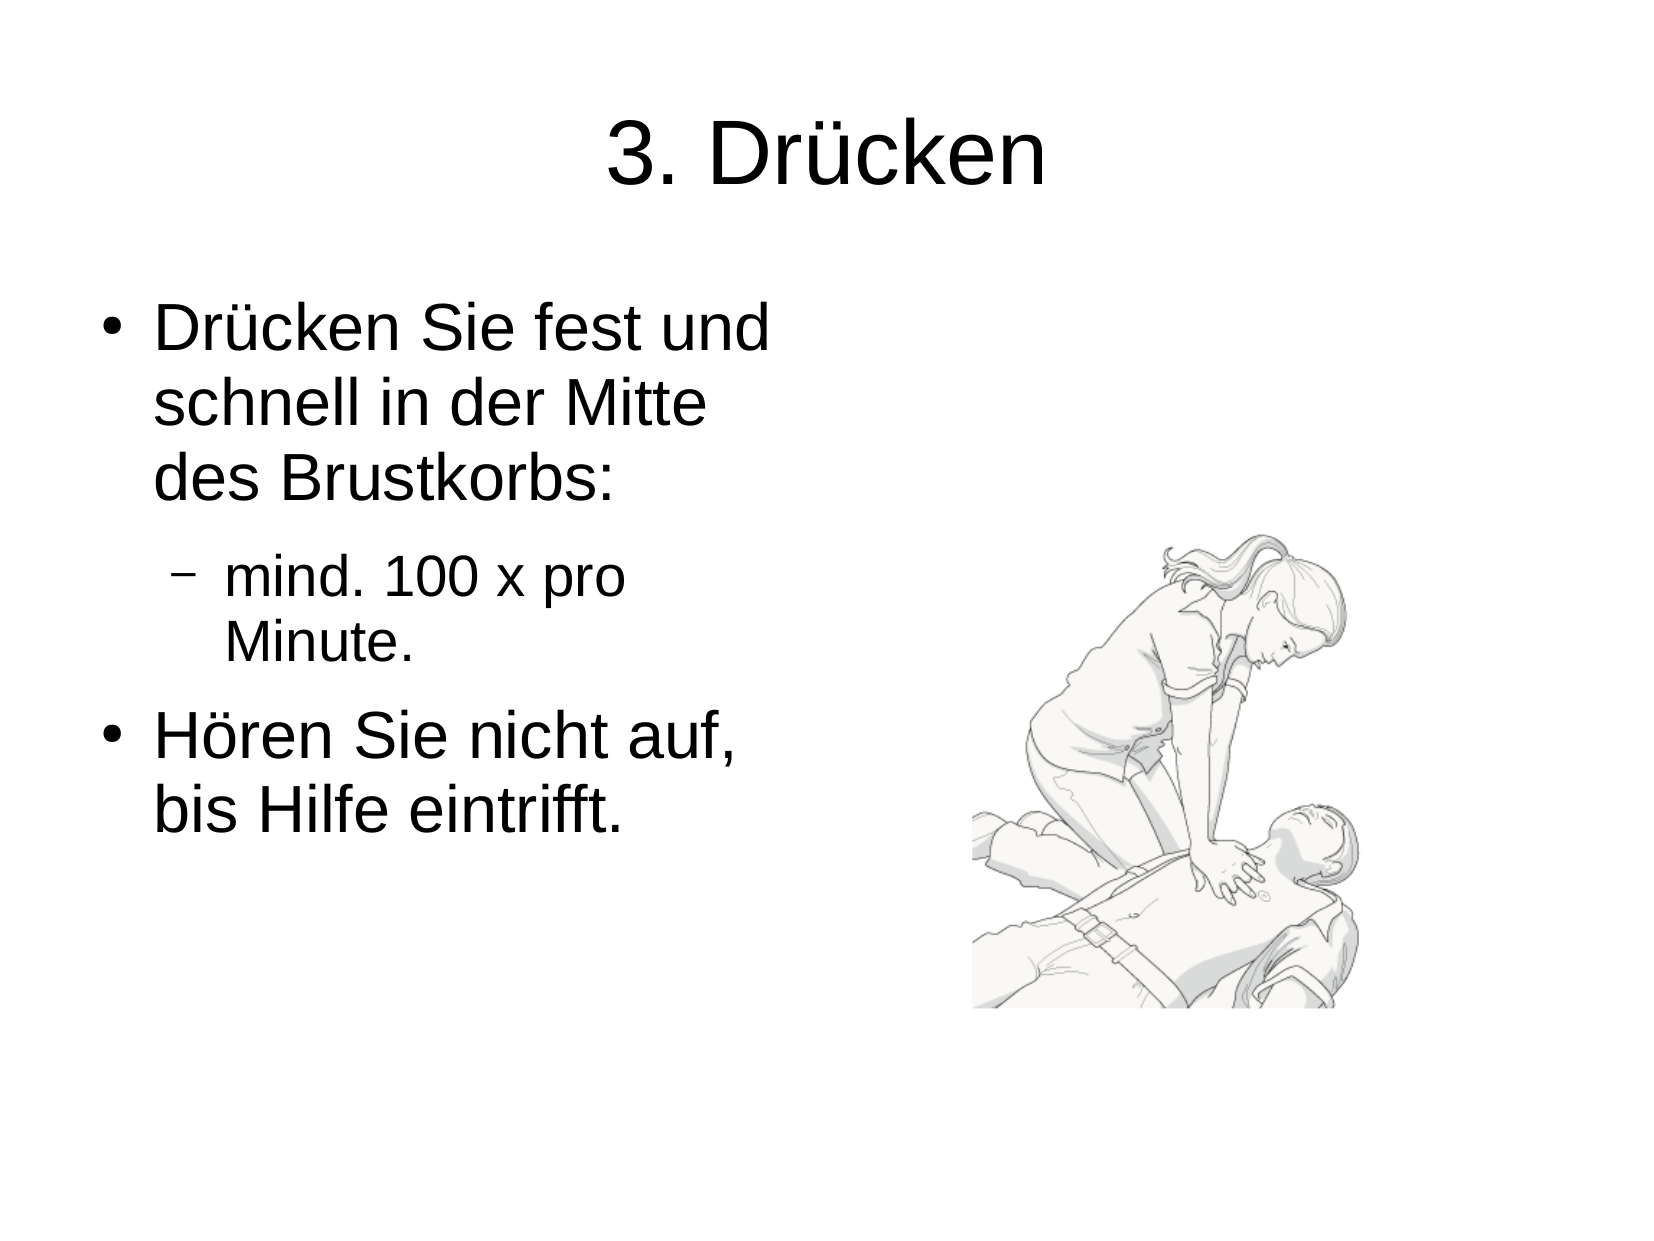

# 3. Drücken
Drücken Sie fest und schnell in der Mitte des Brustkorbs:
mind. 100 x pro Minute.
Hören Sie nicht auf, bis Hilfe eintrifft.